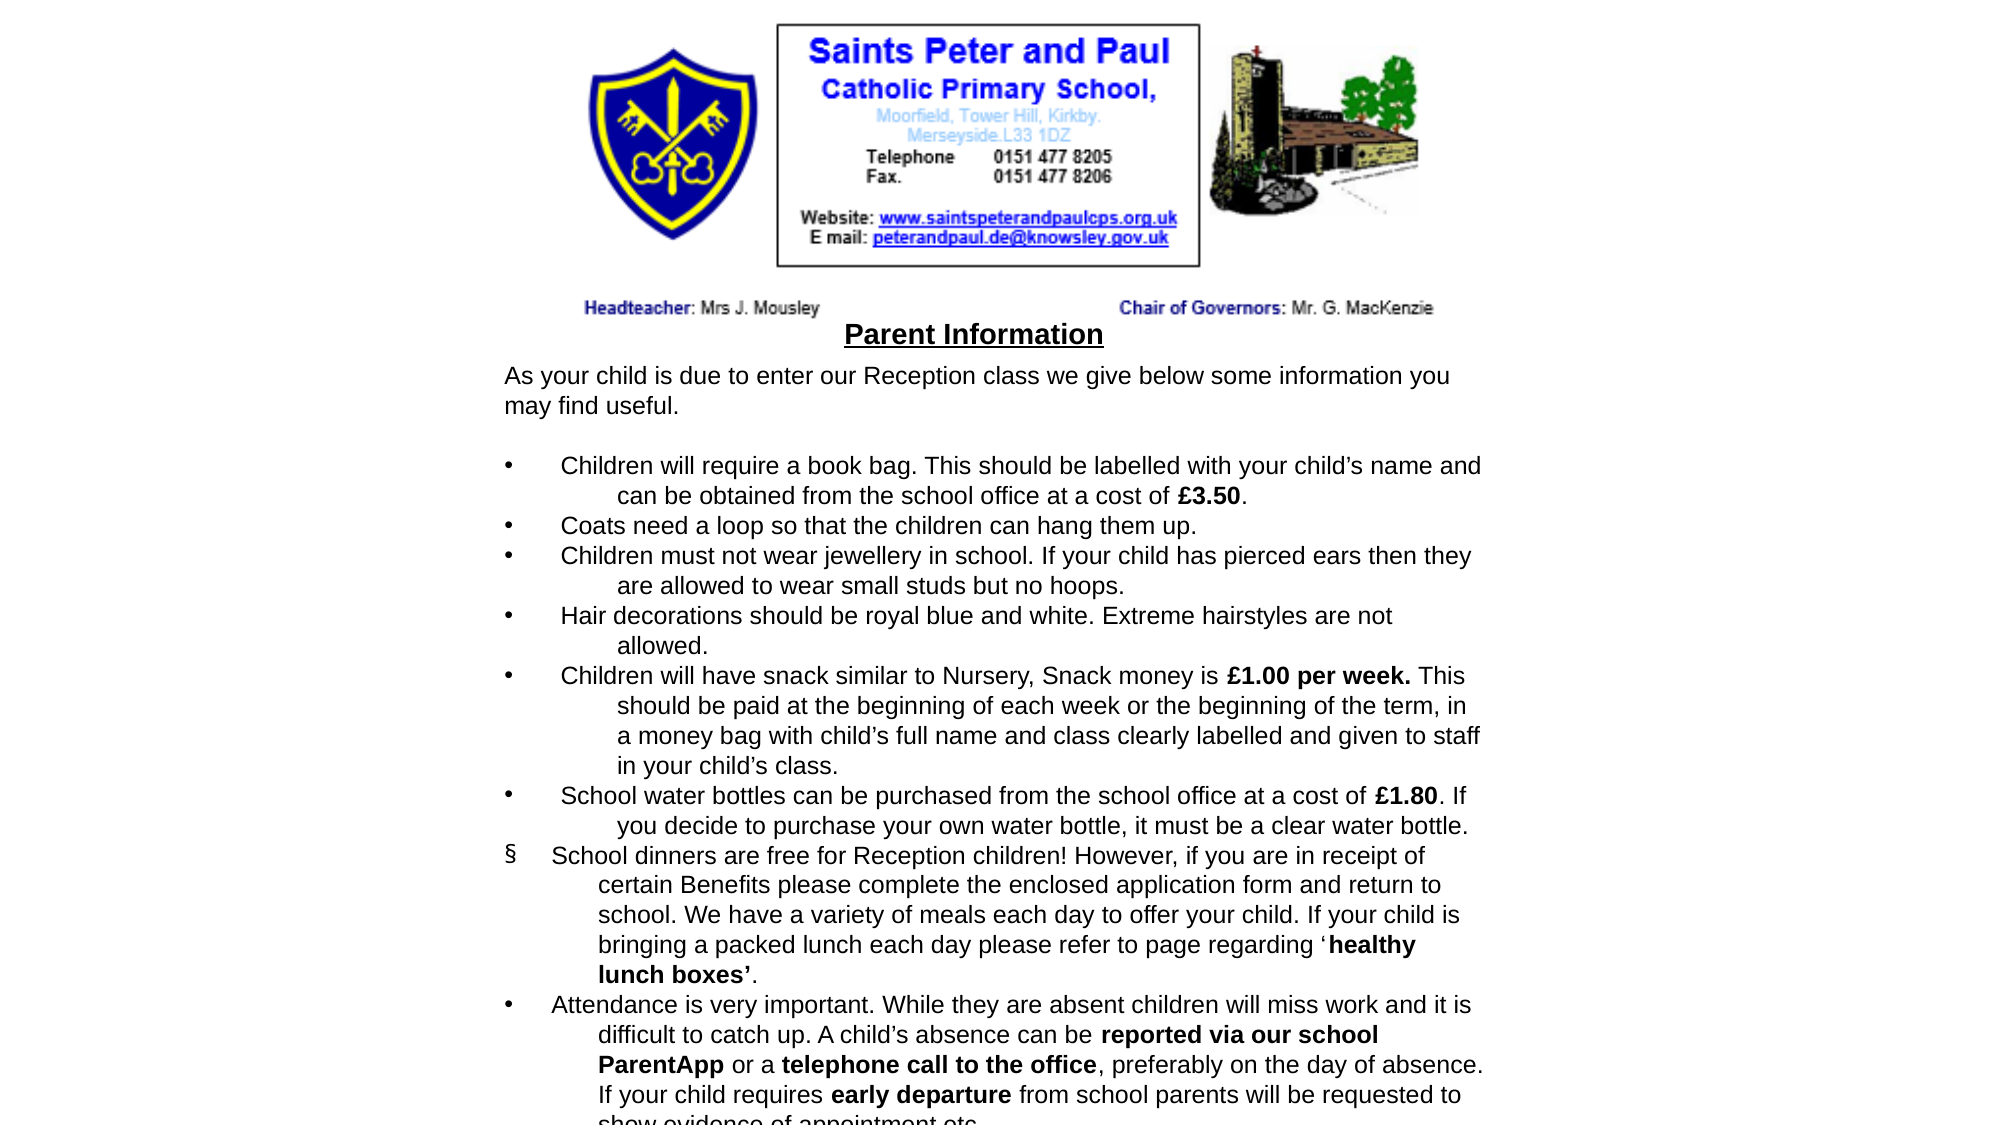

Parent Information
As your child is due to enter our Reception class we give below some information you may find useful.
Children will require a book bag. This should be labelled with your child’s name and can be obtained from the school office at a cost of £3.50.
Coats need a loop so that the children can hang them up.
Children must not wear jewellery in school. If your child has pierced ears then they are allowed to wear small studs but no hoops.
Hair decorations should be royal blue and white. Extreme hairstyles are not allowed.
Children will have snack similar to Nursery, Snack money is £1.00 per week. This should be paid at the beginning of each week or the beginning of the term, in a money bag with child’s full name and class clearly labelled and given to staff in your child’s class.
School water bottles can be purchased from the school office at a cost of £1.80. If you decide to purchase your own water bottle, it must be a clear water bottle.
School dinners are free for Reception children! However, if you are in receipt of certain Benefits please complete the enclosed application form and return to school. We have a variety of meals each day to offer your child. If your child is bringing a packed lunch each day please refer to page regarding ‘healthy lunch boxes’.
Attendance is very important. While they are absent children will miss work and it is difficult to catch up. A child’s absence can be reported via our school ParentApp or a telephone call to the office, preferably on the day of absence. If your child requires early departure from school parents will be requested to show evidence of appointment etc.